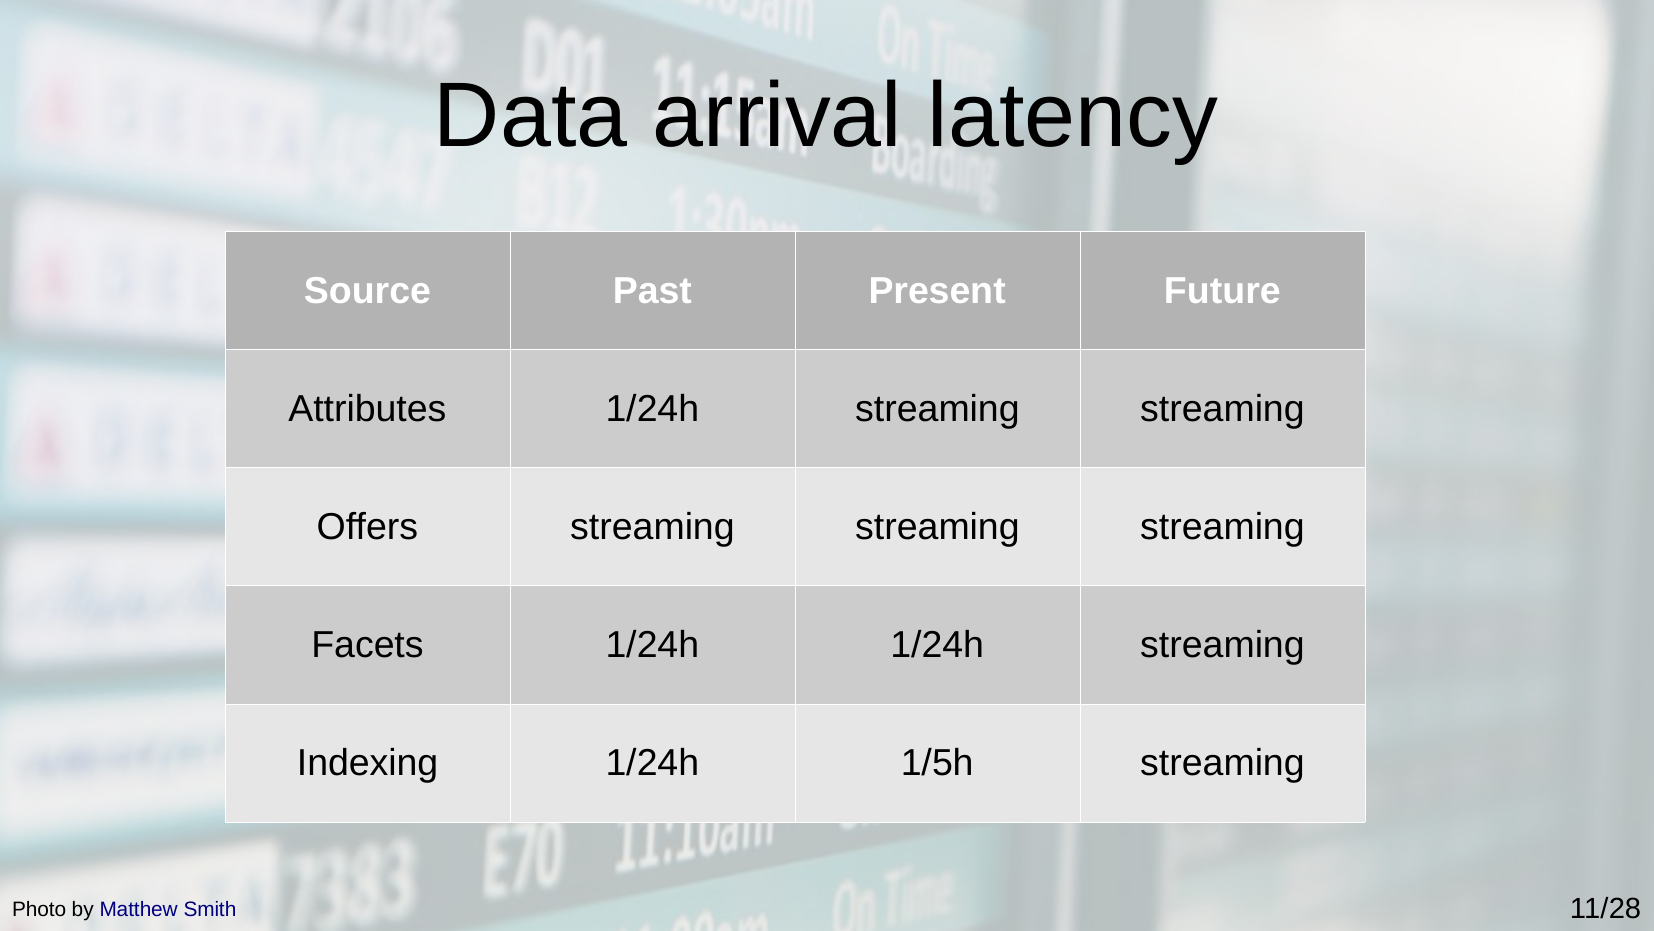

# Data arrival latency
| Source | Past | Present | Future |
| --- | --- | --- | --- |
| Attributes | 1/24h | streaming | streaming |
| Offers | streaming | streaming | streaming |
| Facets | 1/24h | 1/24h | streaming |
| Indexing | 1/24h | 1/5h | streaming |
Photo by Matthew Smith